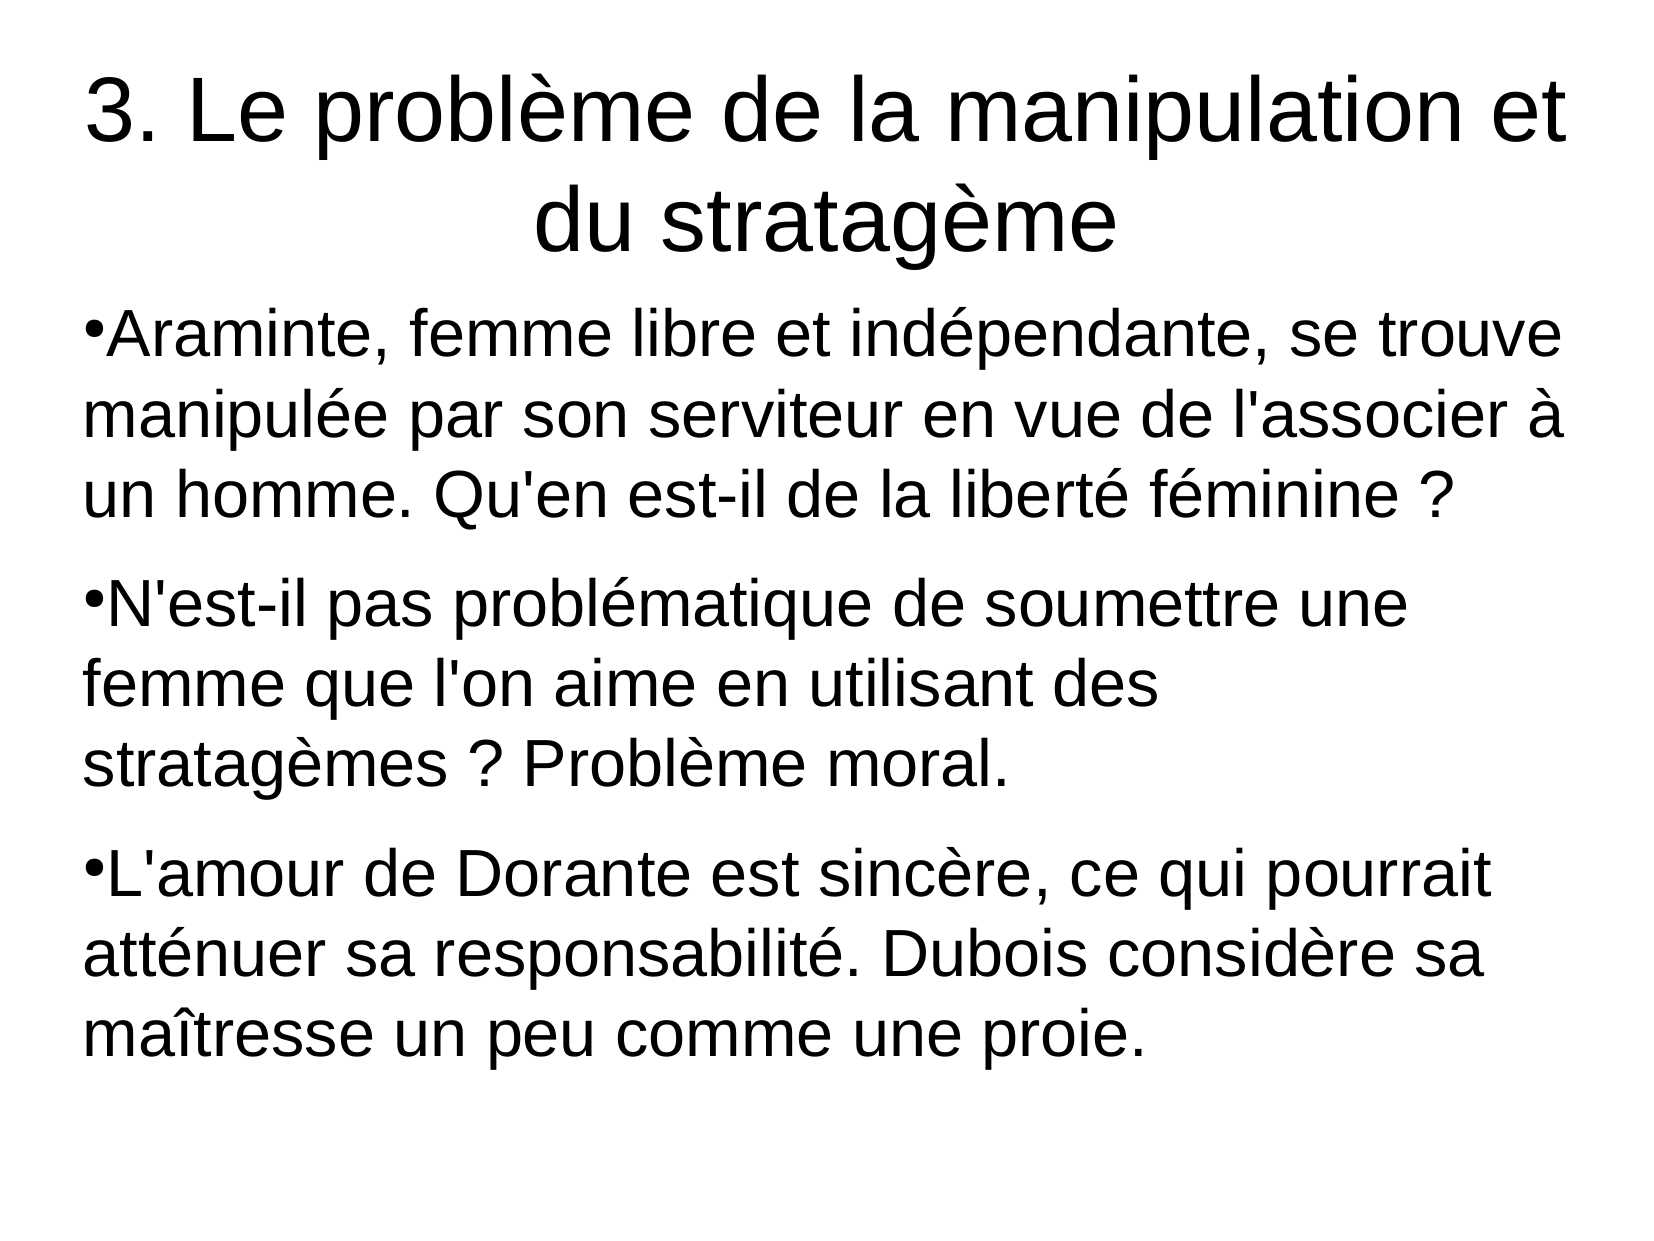

# 3. Le problème de la manipulation et du stratagème
Araminte, femme libre et indépendante, se trouve manipulée par son serviteur en vue de l'associer à un homme. Qu'en est-il de la liberté féminine ?
N'est-il pas problématique de soumettre une femme que l'on aime en utilisant des stratagèmes ? Problème moral.
L'amour de Dorante est sincère, ce qui pourrait atténuer sa responsabilité. Dubois considère sa maîtresse un peu comme une proie.